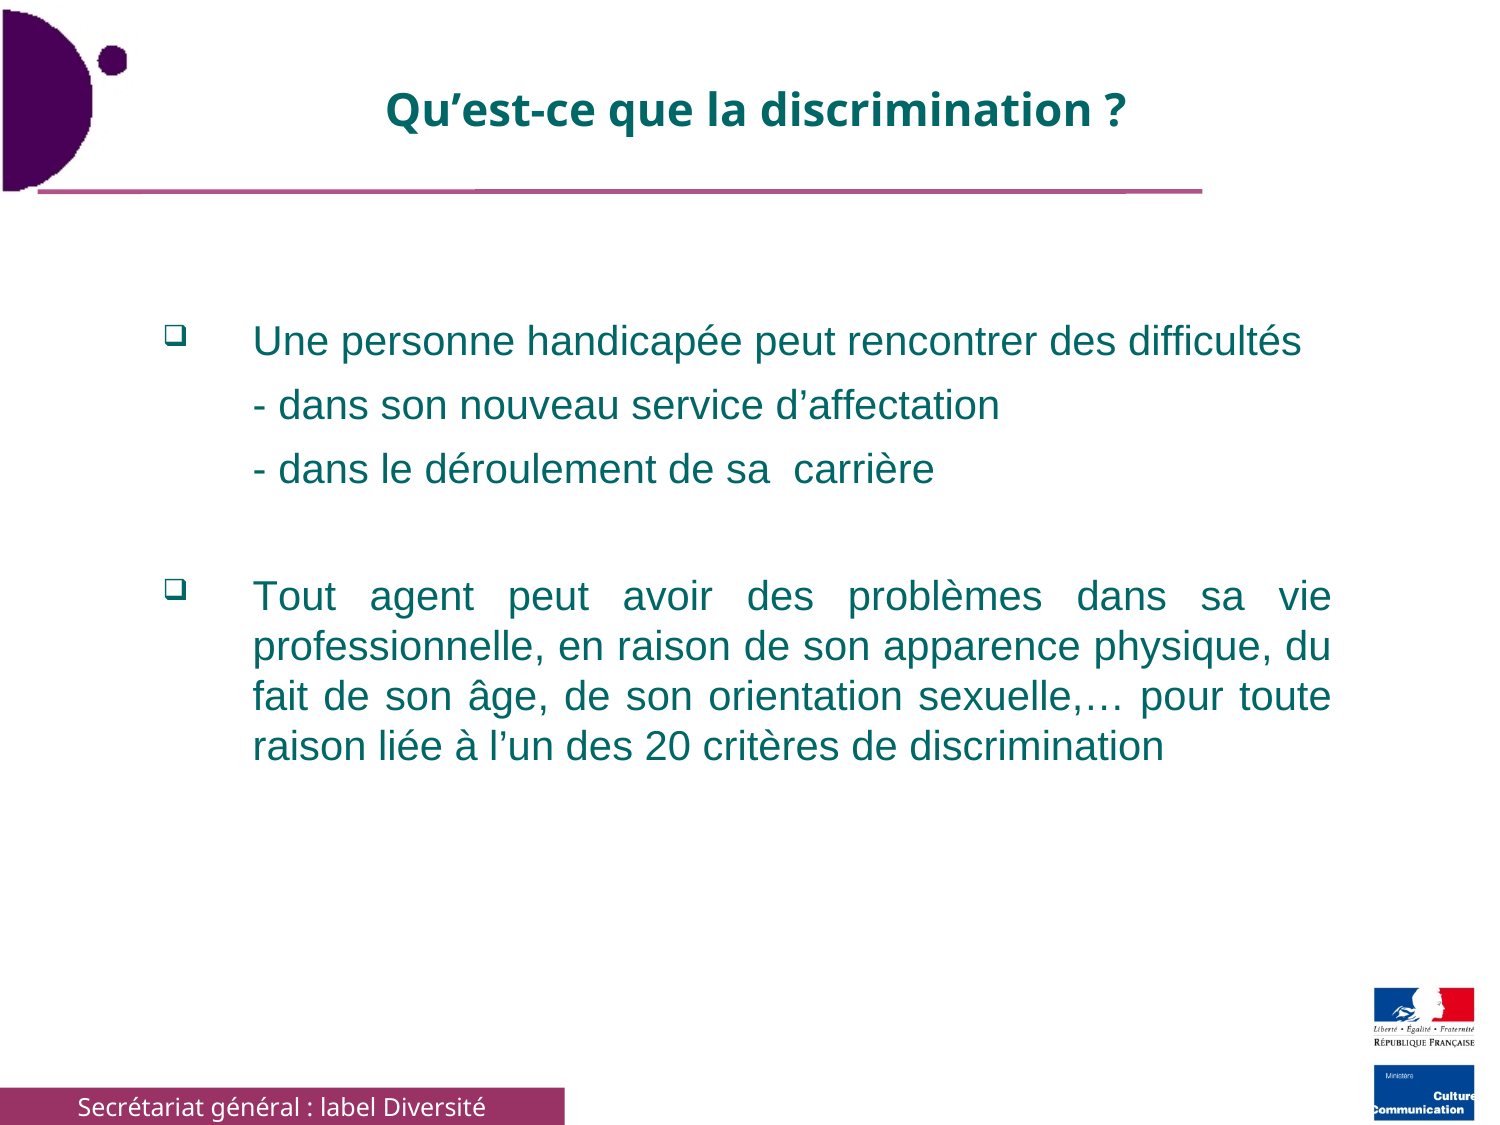

Qu’est-ce que la discrimination ?
# Une personne handicapée peut rencontrer des difficultés
- dans son nouveau service d’affectation
- dans le déroulement de sa carrière
Tout agent peut avoir des problèmes dans sa vie professionnelle, en raison de son apparence physique, du fait de son âge, de son orientation sexuelle,… pour toute raison liée à l’un des 20 critères de discrimination